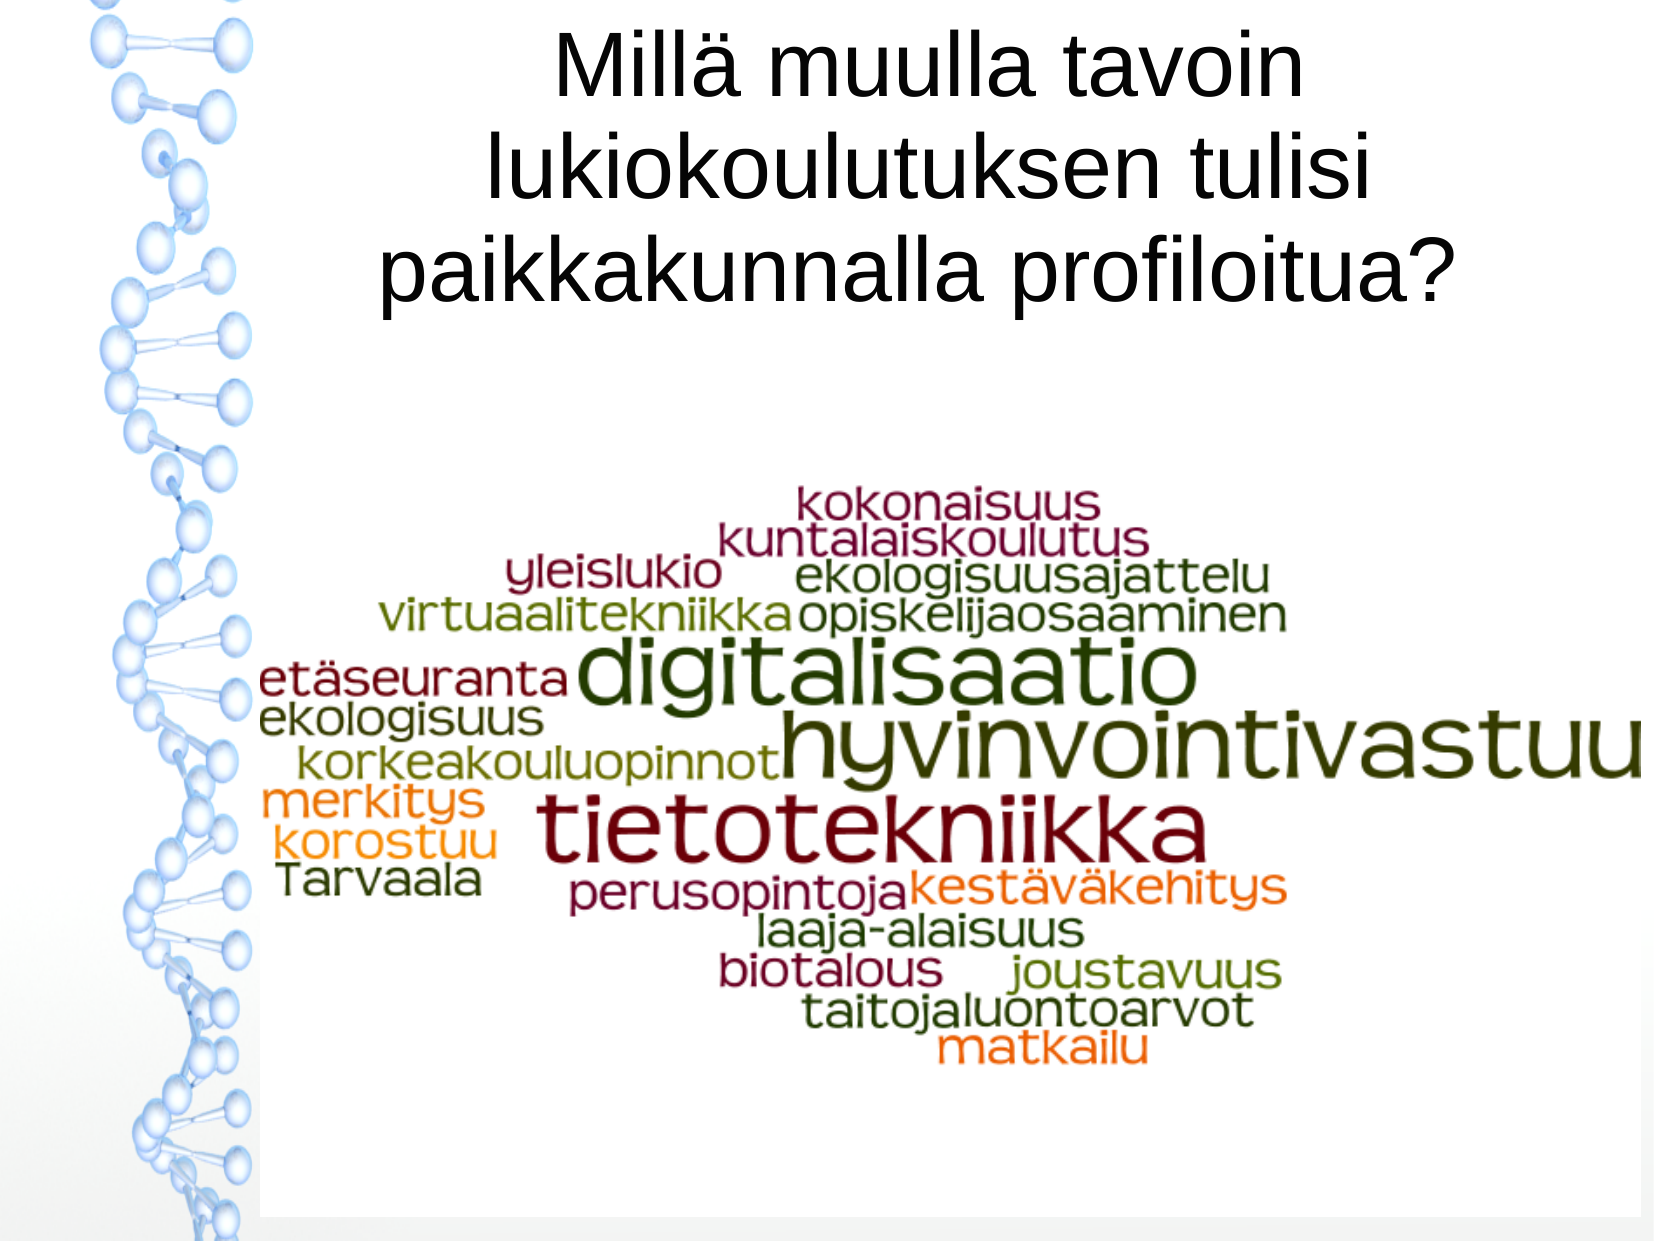

# Millä muulla tavoin lukiokoulutuksen tulisi paikkakunnalla profiloitua?